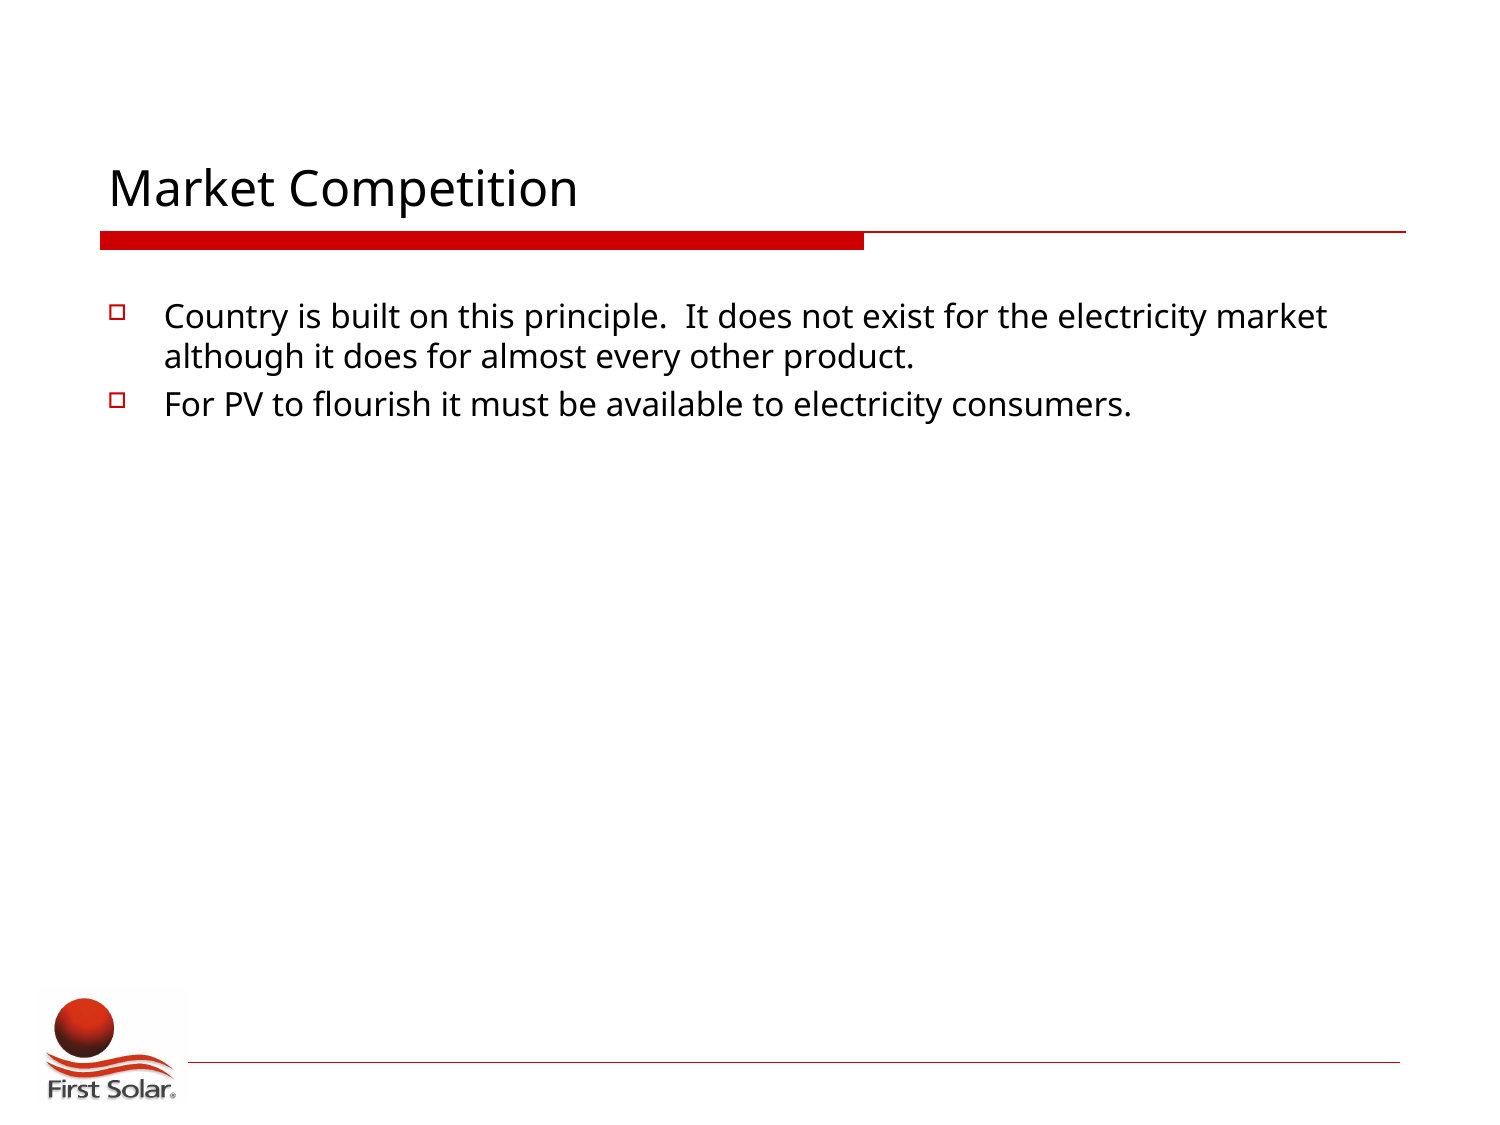

# Market Competition
Country is built on this principle. It does not exist for the electricity market although it does for almost every other product.
For PV to flourish it must be available to electricity consumers.